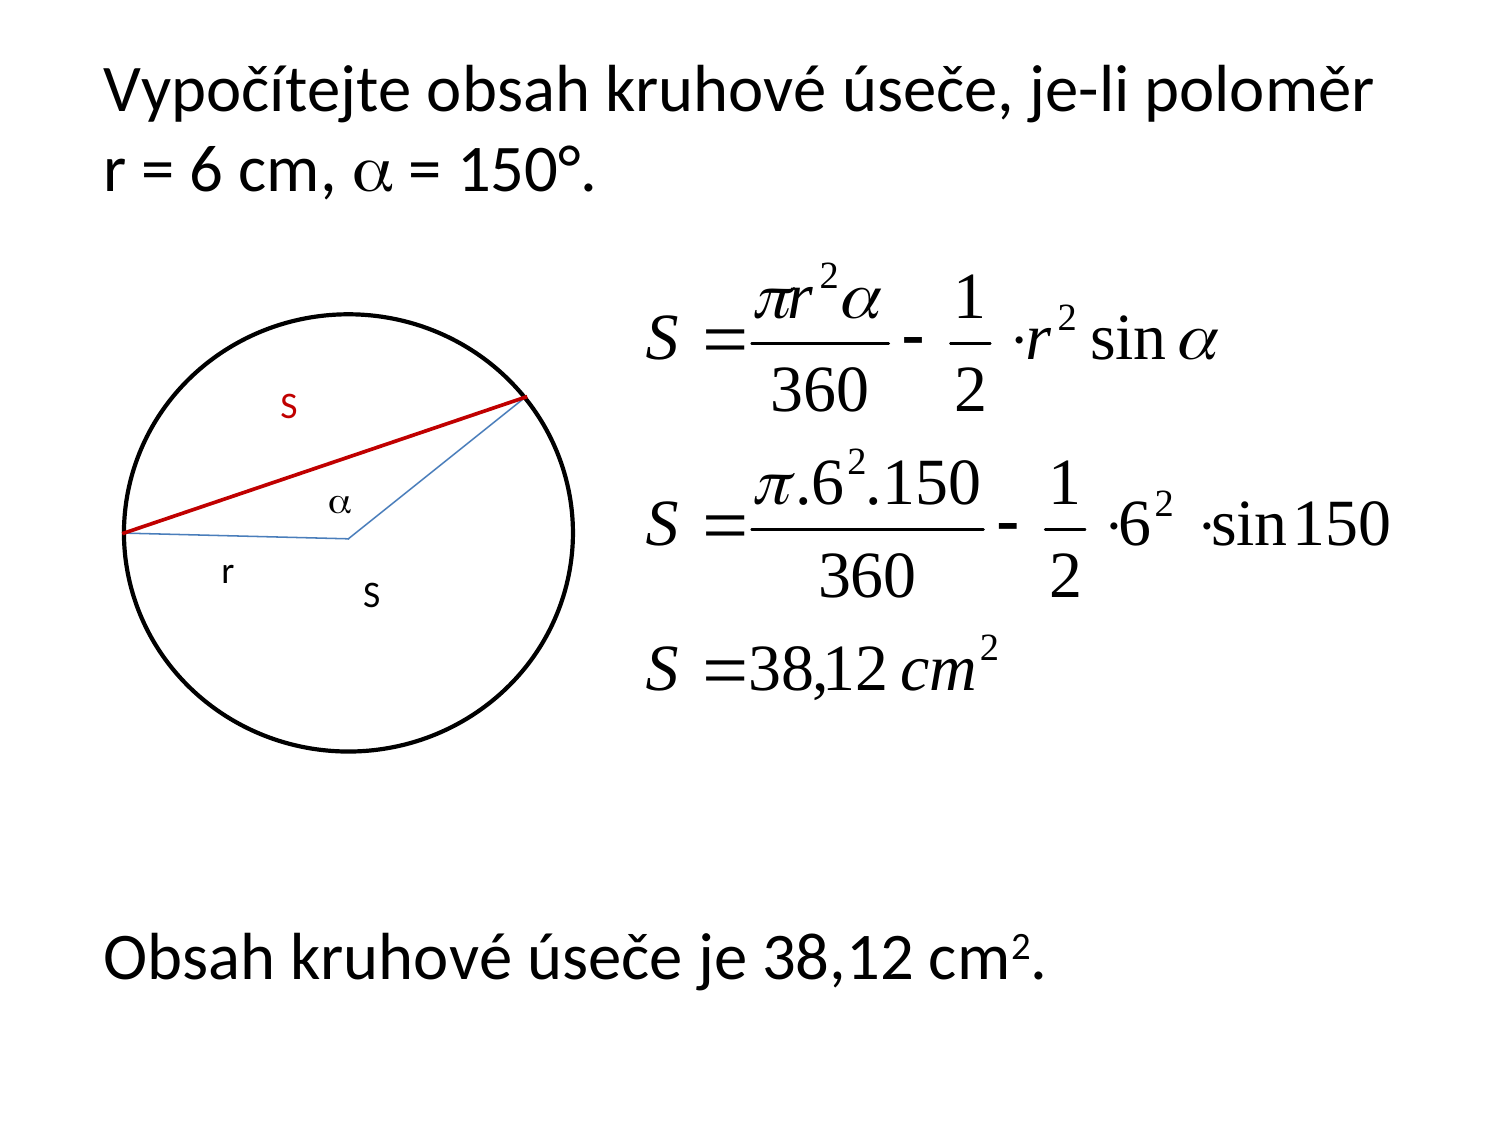

# Vypočítejte obsah kruhové úseče, je-li poloměr r = 6 cm,  = 150°.
S

r
S
Obsah kruhové úseče je 38,12 cm2.